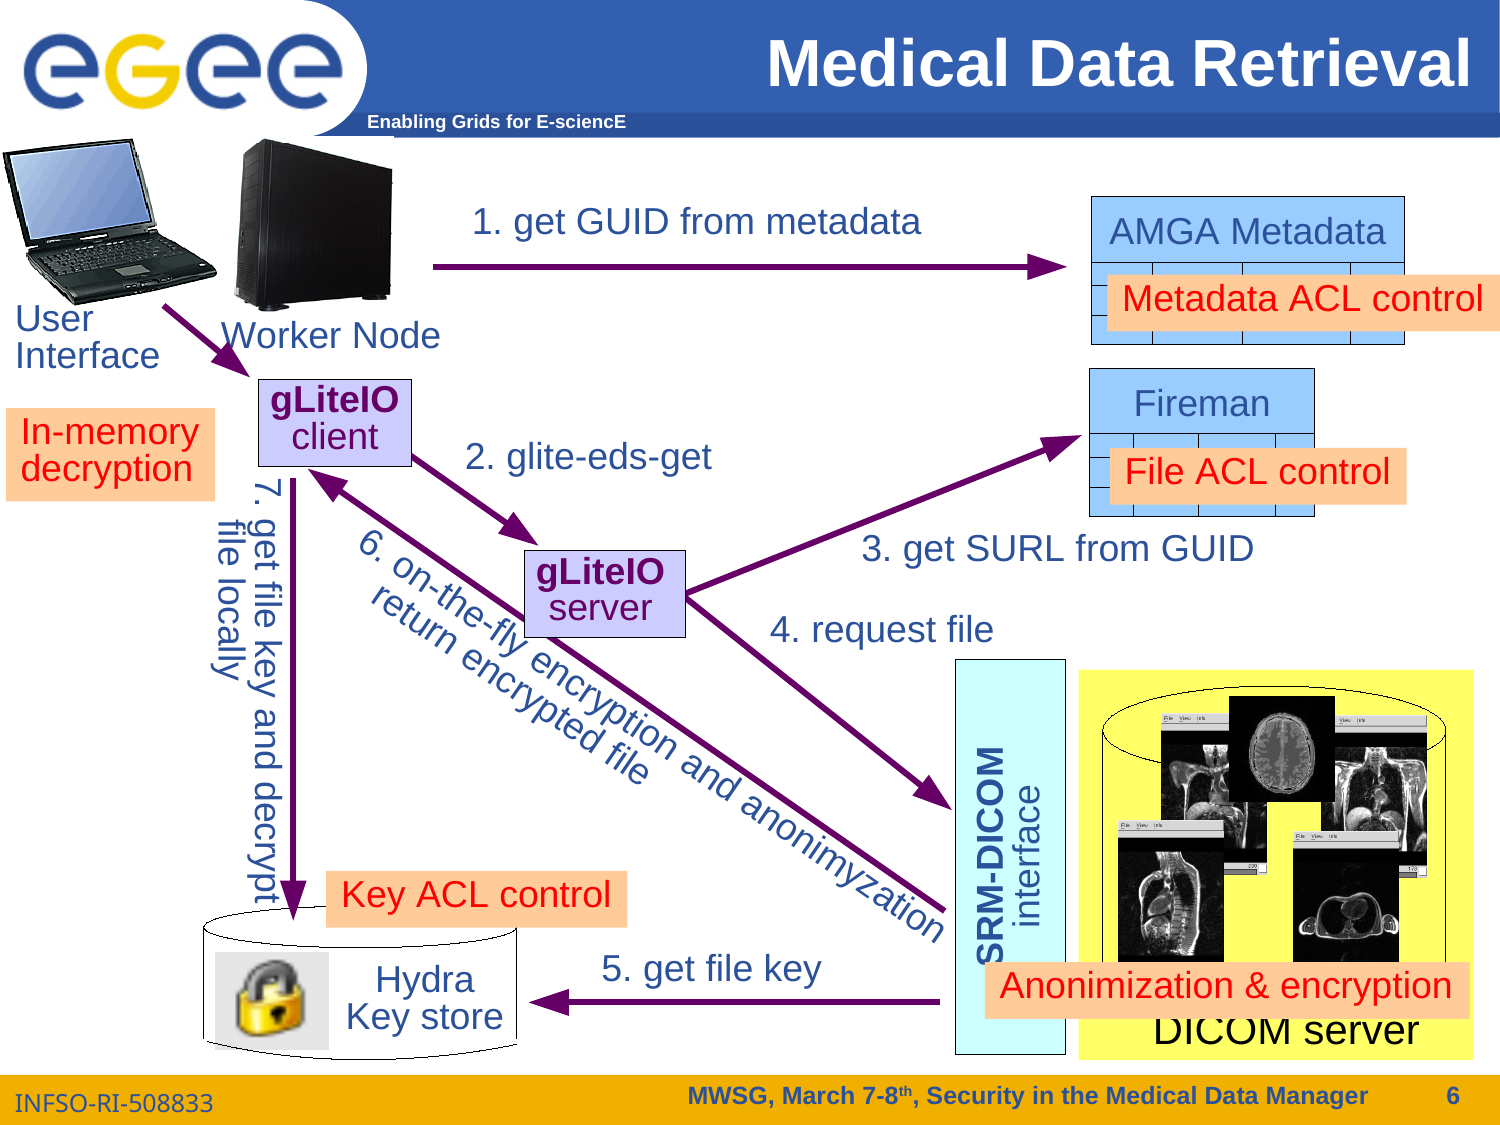

# Medical Data Retrieval
AMGA Metadata
1. get GUID from metadata
Metadata ACL control
User
Interface
Worker Node
Fireman
gLiteIO
client
In-memory
decryption
2. glite-eds-get
File ACL control
3. get SURL from GUID
gLiteIO
server
4. request file
7. get file key and decrypt
 file locally
6. on-the-fly encryption and anonimyzation
 return encrypted file
SRM-DICOM
interface
Key ACL control
Hydra
Key store
5. get file key
Anonimization & encryption
DICOM server